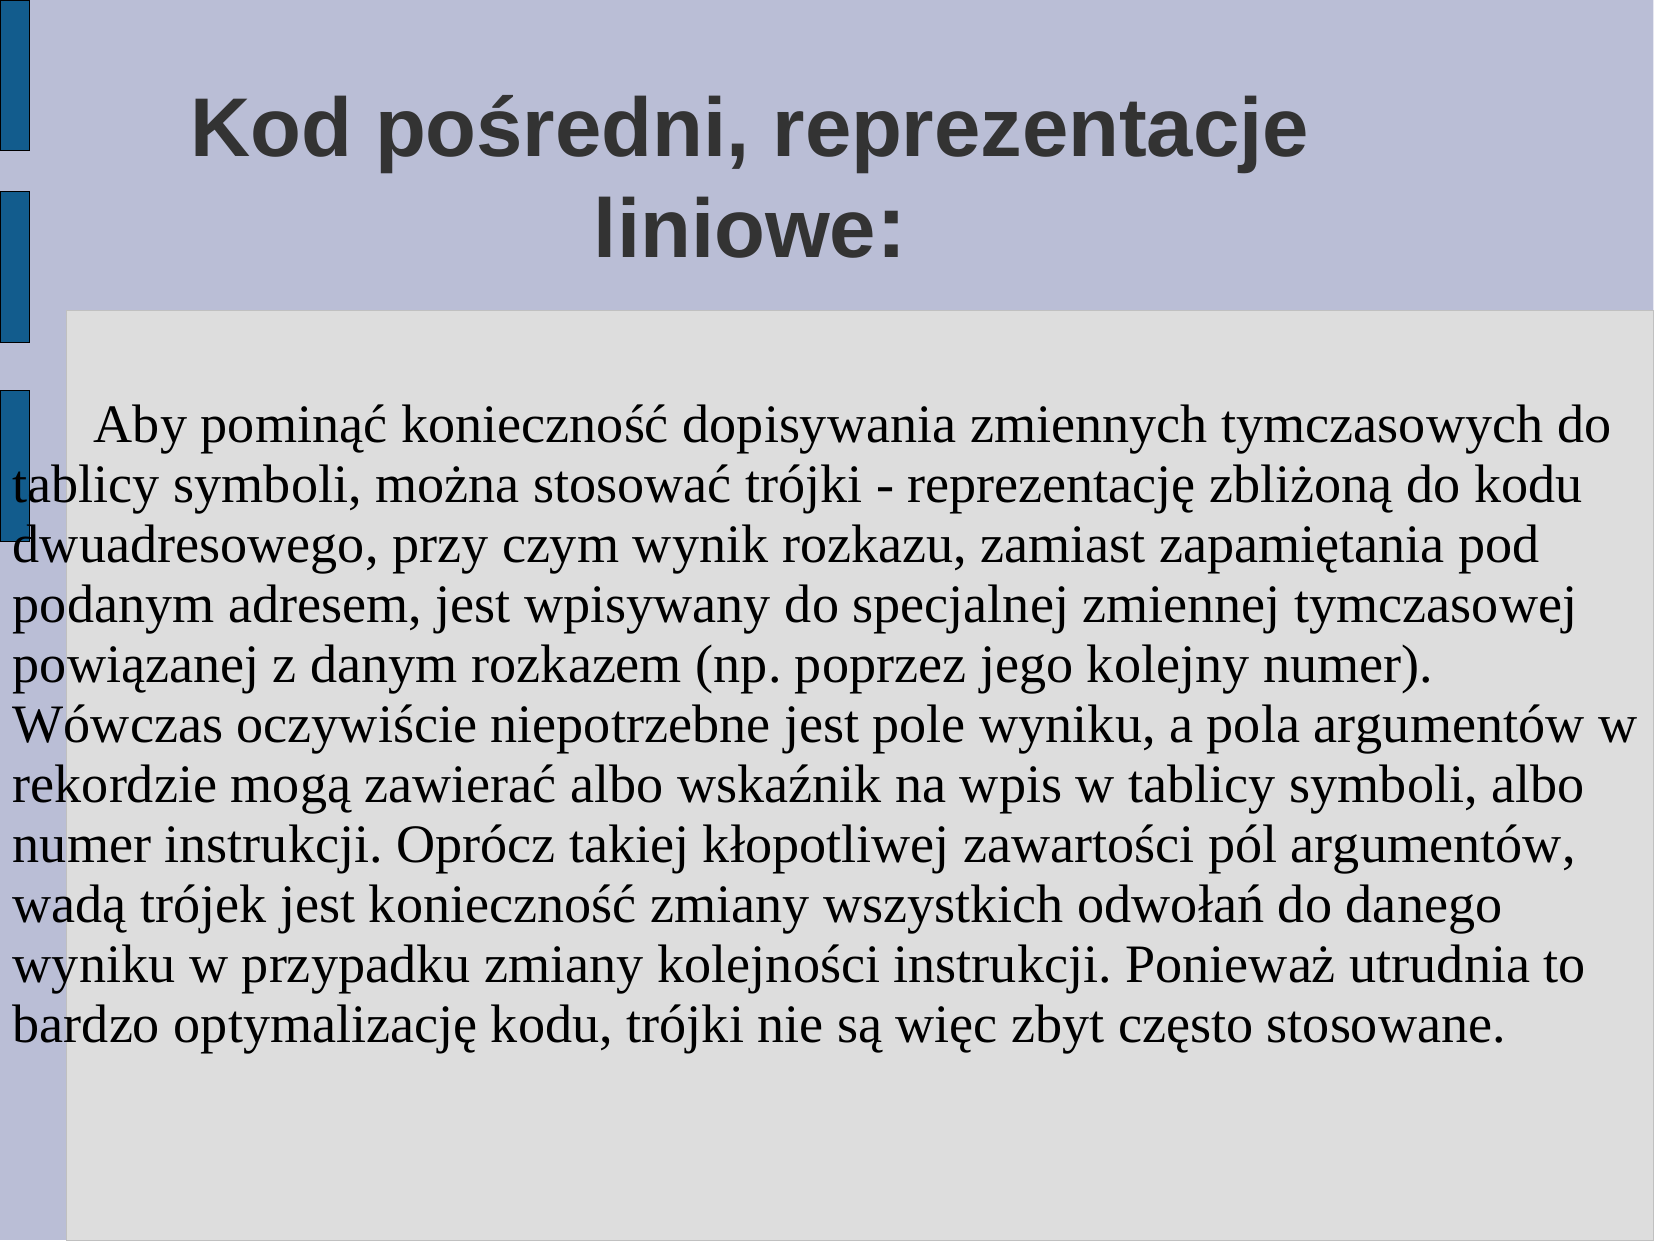

# Kod pośredni, reprezentacje liniowe:
 Aby pominąć konieczność dopisywania zmiennych tymczasowych do tablicy symboli, można stosować trójki - reprezentację zbliżoną do kodu dwuadresowego, przy czym wynik rozkazu, zamiast zapamiętania pod podanym adresem, jest wpisywany do specjalnej zmiennej tymczasowej powiązanej z danym rozkazem (np. poprzez jego kolejny numer). Wówczas oczywiście niepotrzebne jest pole wyniku, a pola argumentów w rekordzie mogą zawierać albo wskaźnik na wpis w tablicy symboli, albo numer instrukcji. Oprócz takiej kłopotliwej zawartości pól argumentów, wadą trójek jest konieczność zmiany wszystkich odwołań do danego wyniku w przypadku zmiany kolejności instrukcji. Ponieważ utrudnia to bardzo optymalizację kodu, trójki nie są więc zbyt często stosowane.